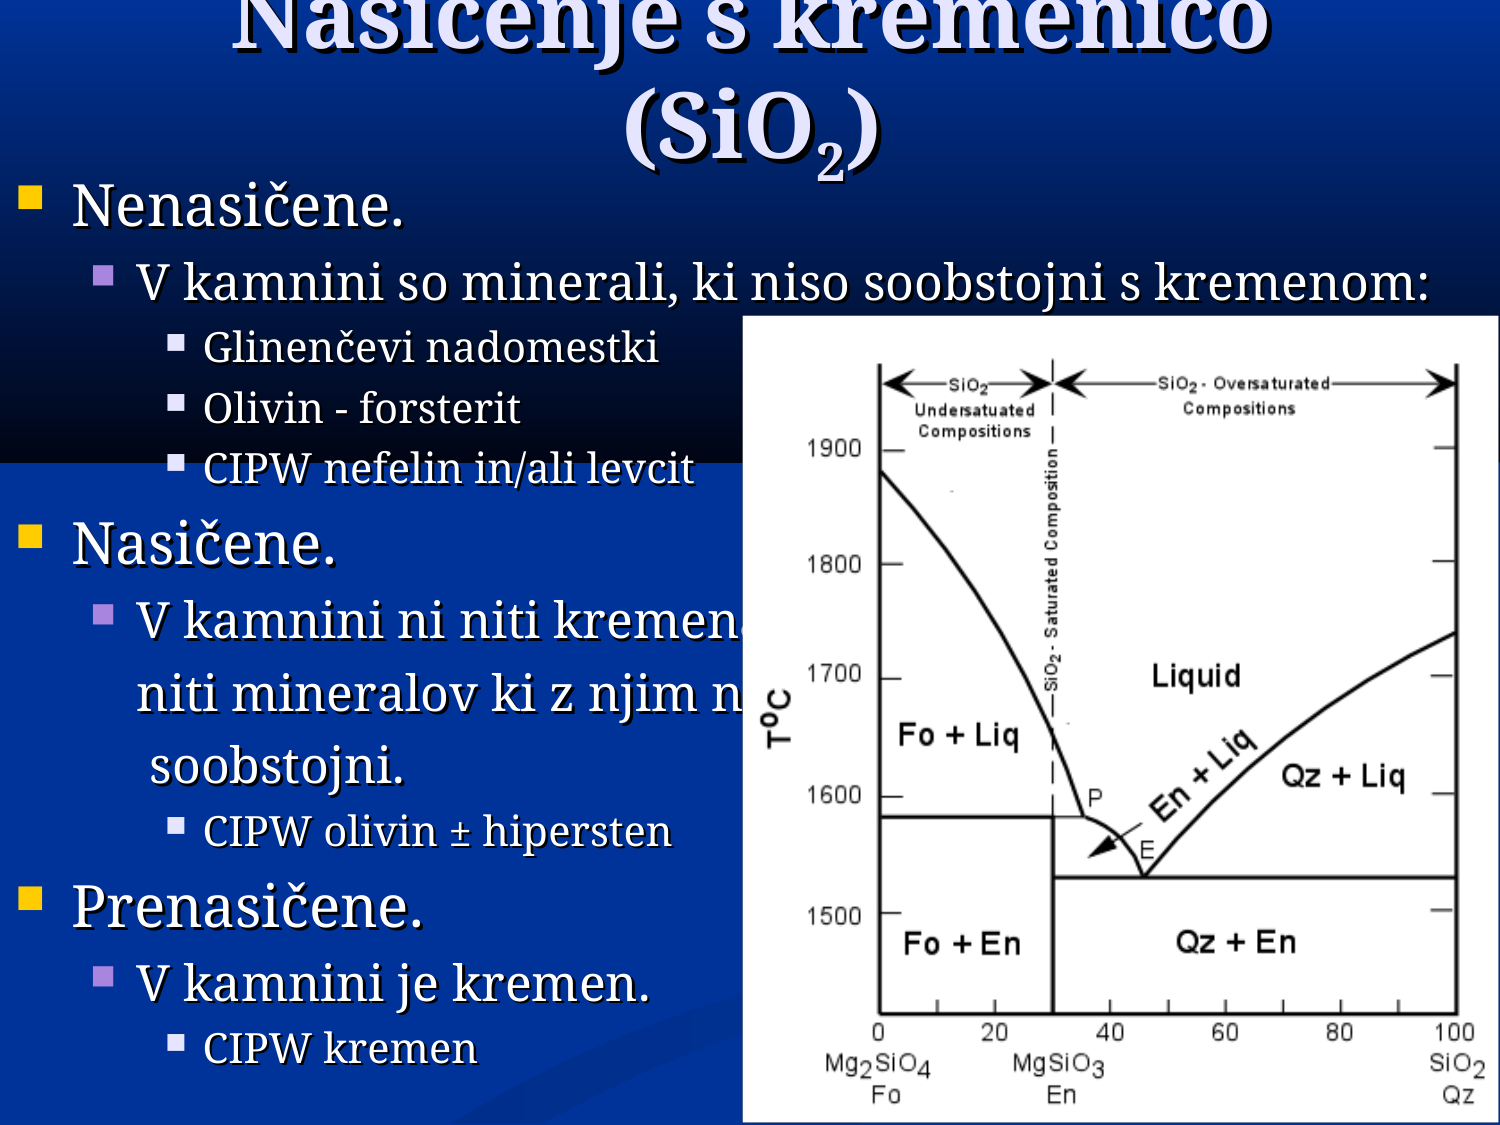

# Nasičenje s kremenico (SiO2)
Nenasičene.
V kamnini so minerali, ki niso soobstojni s kremenom:
Glinenčevi nadomestki
Olivin - forsterit
CIPW nefelin in/ali levcit
Nasičene.
V kamnini ni niti kremena,
	niti mineralov ki z njim niso
	 soobstojni.
CIPW olivin ± hipersten
Prenasičene.
V kamnini je kremen.
CIPW kremen